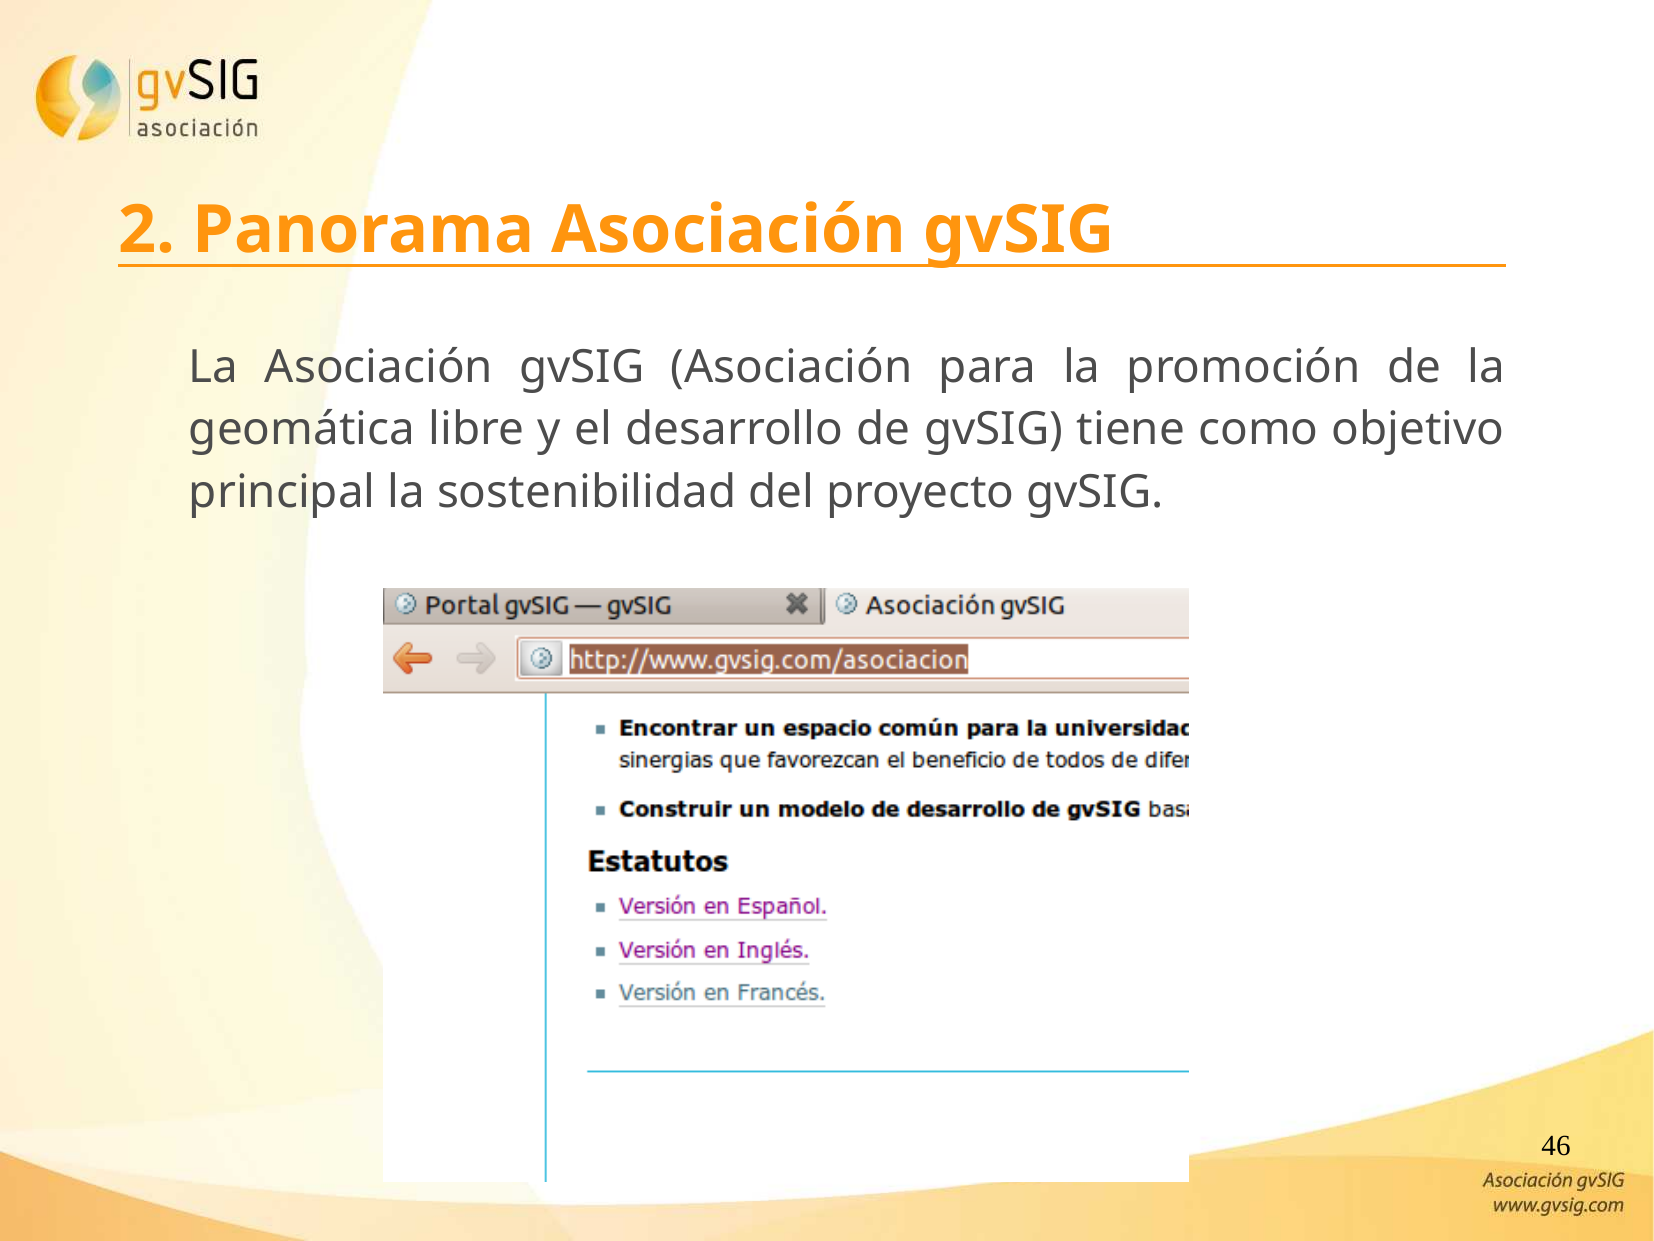

# 2. Panorama Asociación gvSIG
La Asociación gvSIG (Asociación para la promoción de la geomática libre y el desarrollo de gvSIG) tiene como objetivo principal la sostenibilidad del proyecto gvSIG.
46